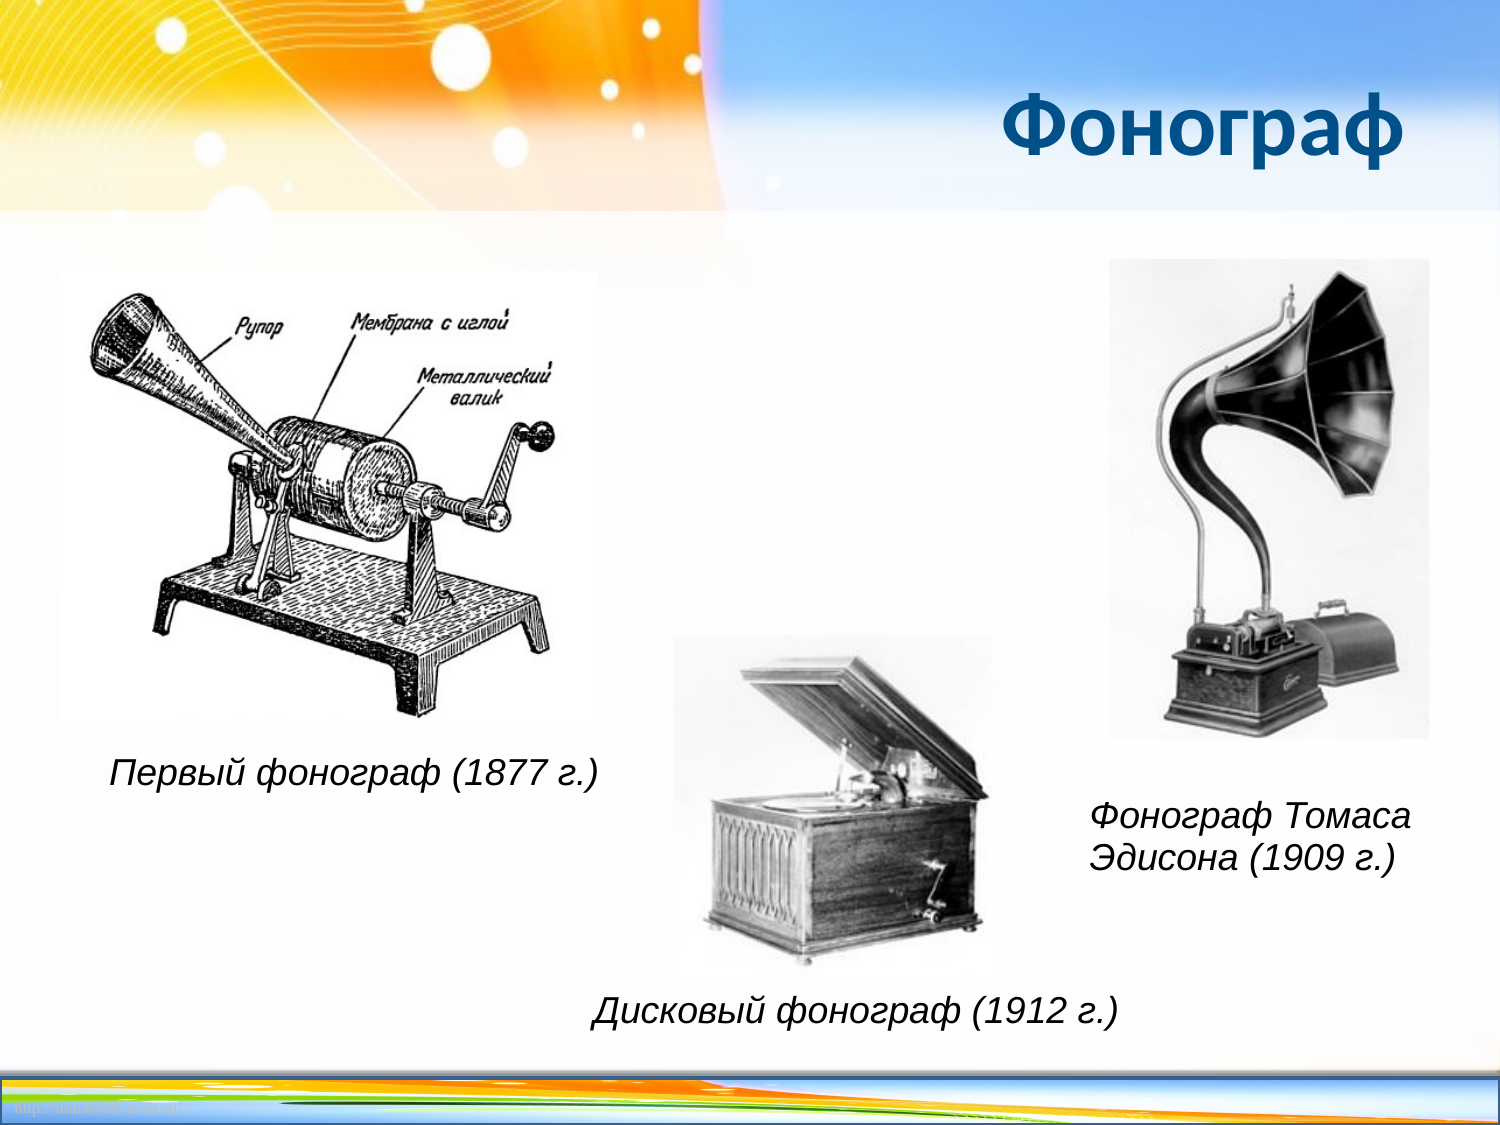

# Фонограф
Первый фонограф (1877 г.)
Фонограф Томаса
Эдисона (1909 г.)
Дисковый фонограф (1912 г.)